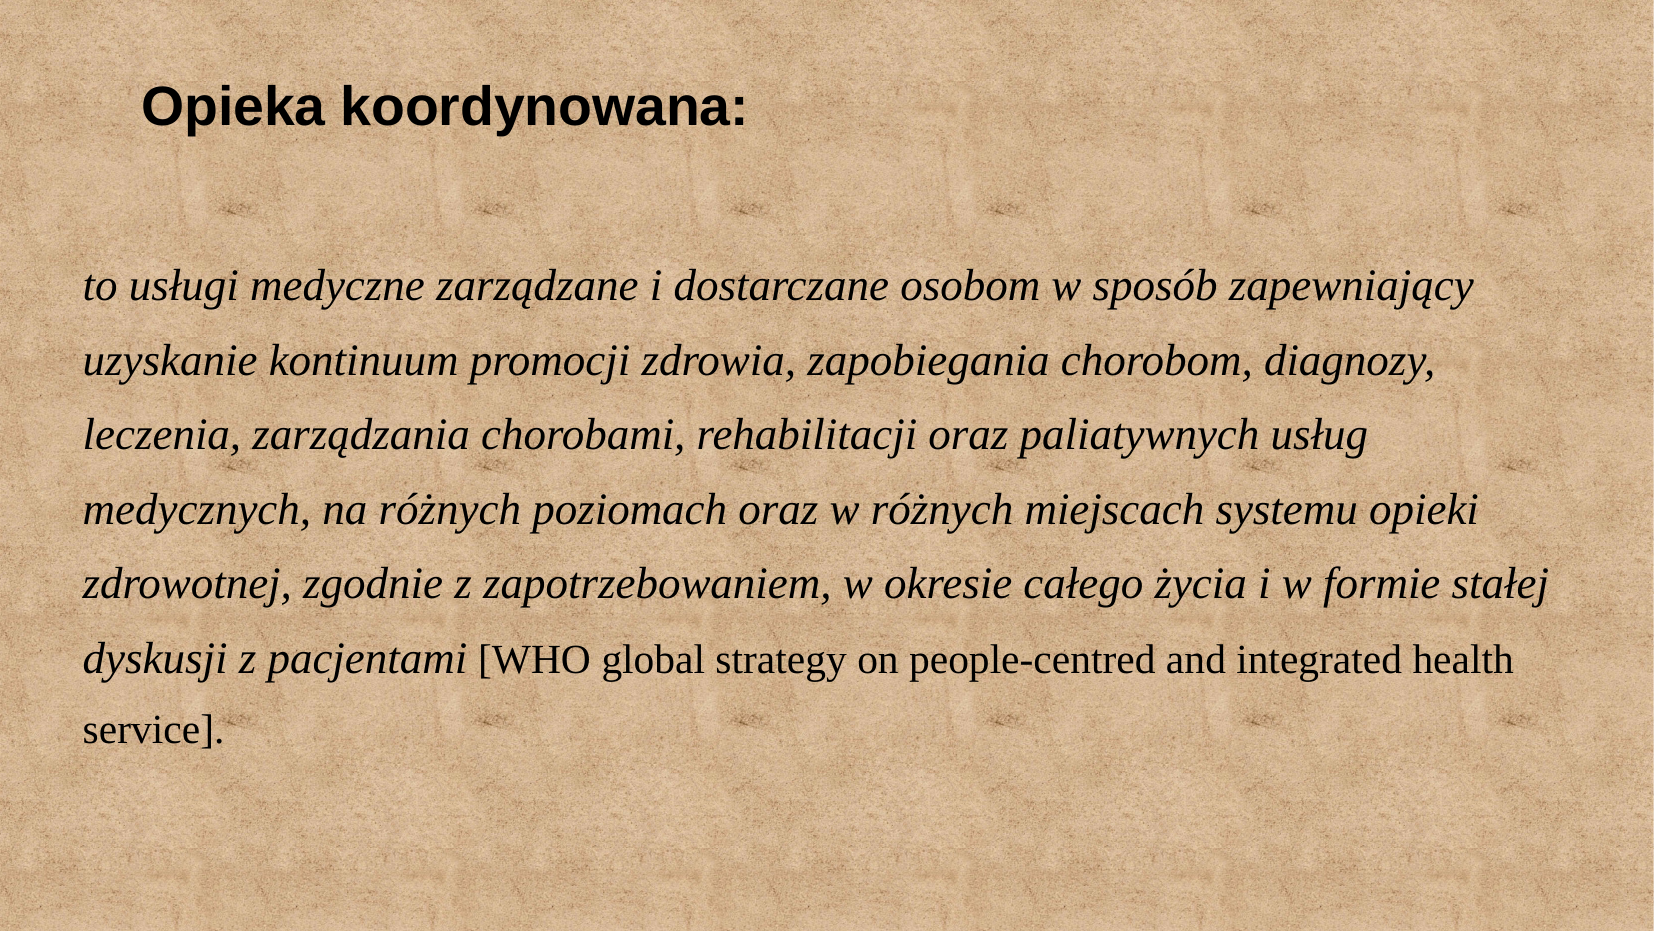

# Opieka koordynowana:
to usługi medyczne zarządzane i dostarczane osobom w sposób zapewniający uzyskanie kontinuum promocji zdrowia, zapobiegania chorobom, diagnozy, leczenia, zarządzania chorobami, rehabilitacji oraz paliatywnych usług medycznych, na różnych poziomach oraz w różnych miejscach systemu opieki zdrowotnej, zgodnie z zapotrzebowaniem, w okresie całego życia i w formie stałej dyskusji z pacjentami [WHO global strategy on people-centred and integrated health service].